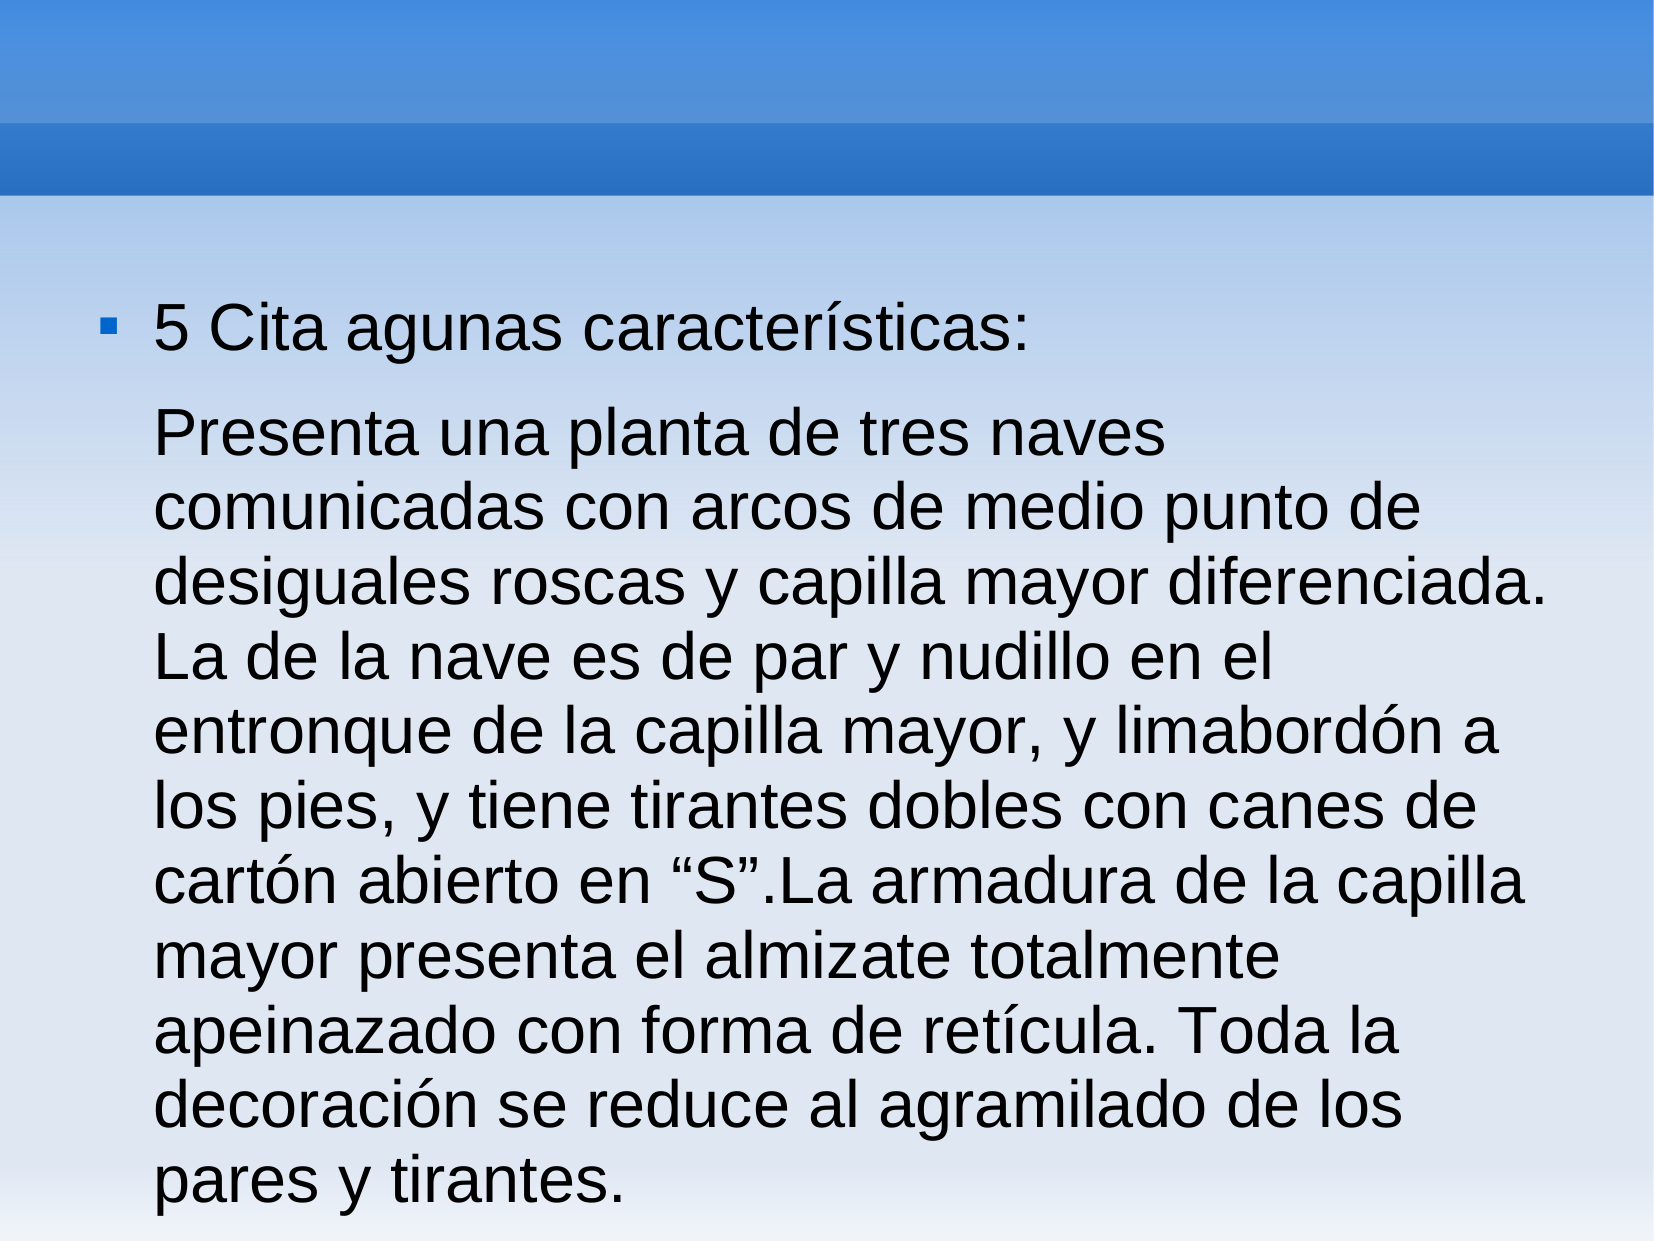

#
5 Cita agunas características:
Presenta una planta de tres naves comunicadas con arcos de medio punto de desiguales roscas y capilla mayor diferenciada. La de la nave es de par y nudillo en el entronque de la capilla mayor, y limabordón a los pies, y tiene tirantes dobles con canes de cartón abierto en “S”.La armadura de la capilla mayor presenta el almizate totalmente apeinazado con forma de retícula. Toda la decoración se reduce al agramilado de los pares y tirantes.